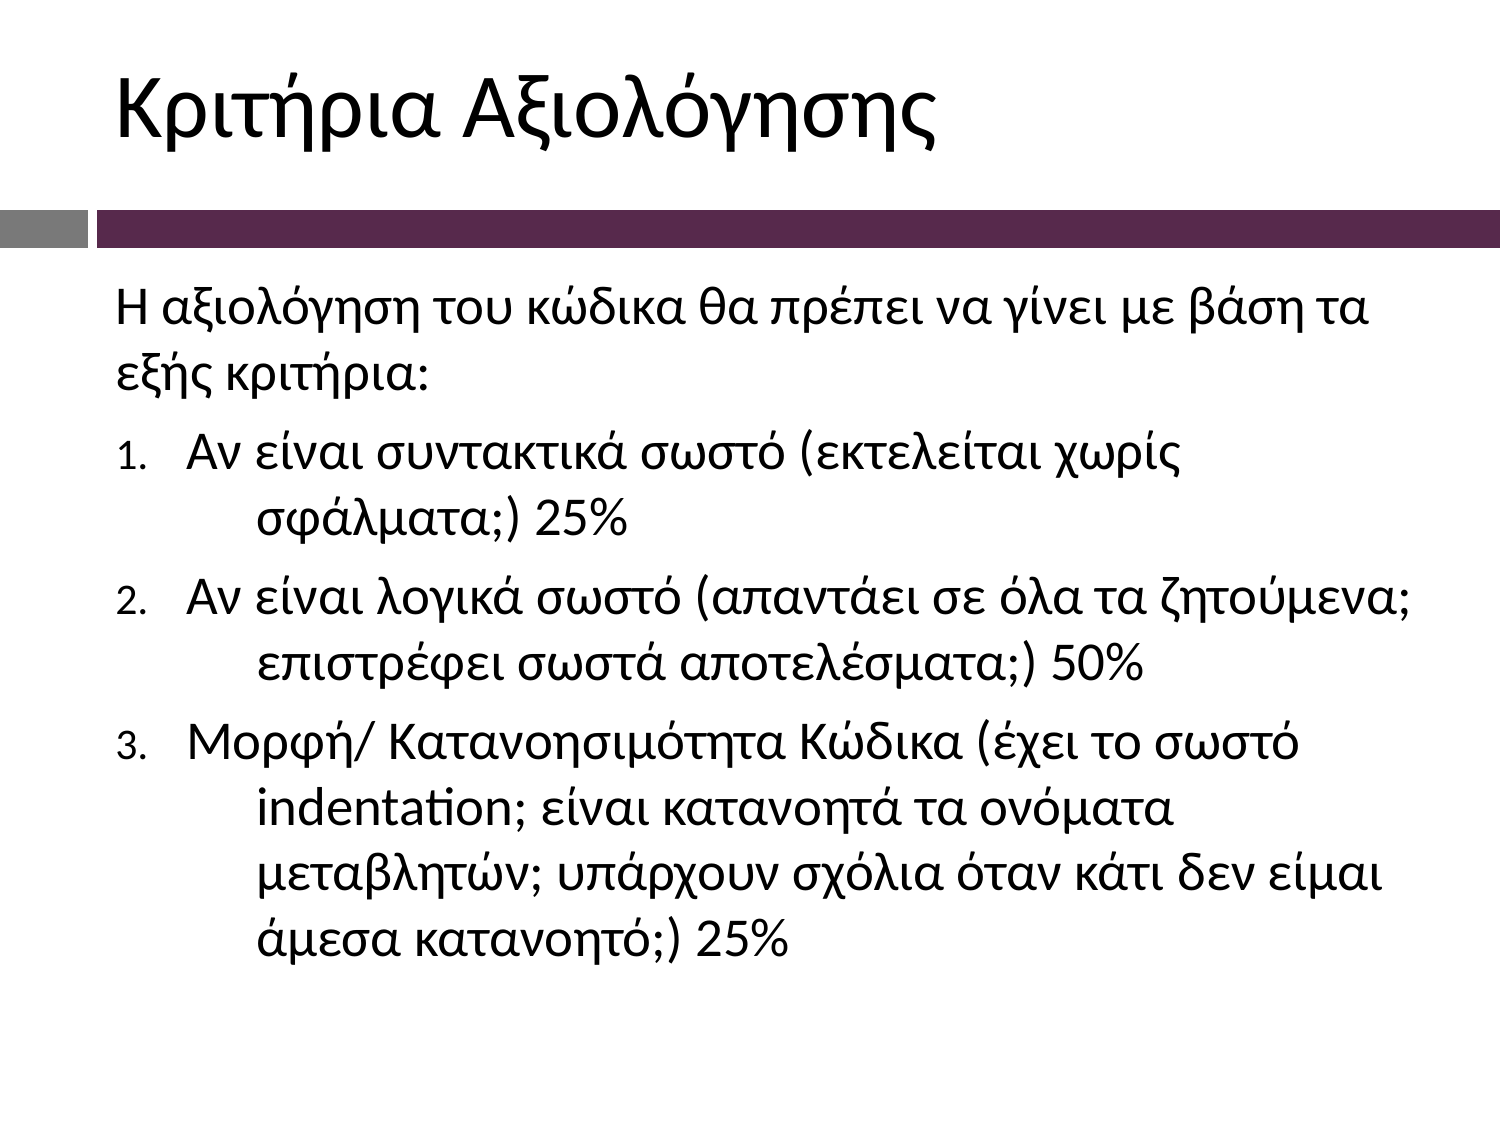

# Κριτήρια Αξιολόγησης
Η αξιολόγηση του κώδικα θα πρέπει να γίνει με βάση τα εξής κριτήρια:
Αν είναι συντακτικά σωστό (εκτελείται χωρίς σφάλματα;) 25%
Αν είναι λογικά σωστό (απαντάει σε όλα τα ζητούμενα; επιστρέφει σωστά αποτελέσματα;) 50%
Μορφή/ Κατανοησιμότητα Κώδικα (έχει το σωστό indentation; είναι κατανοητά τα ονόματα μεταβλητών; υπάρχουν σχόλια όταν κάτι δεν είμαι άμεσα κατανοητό;) 25%